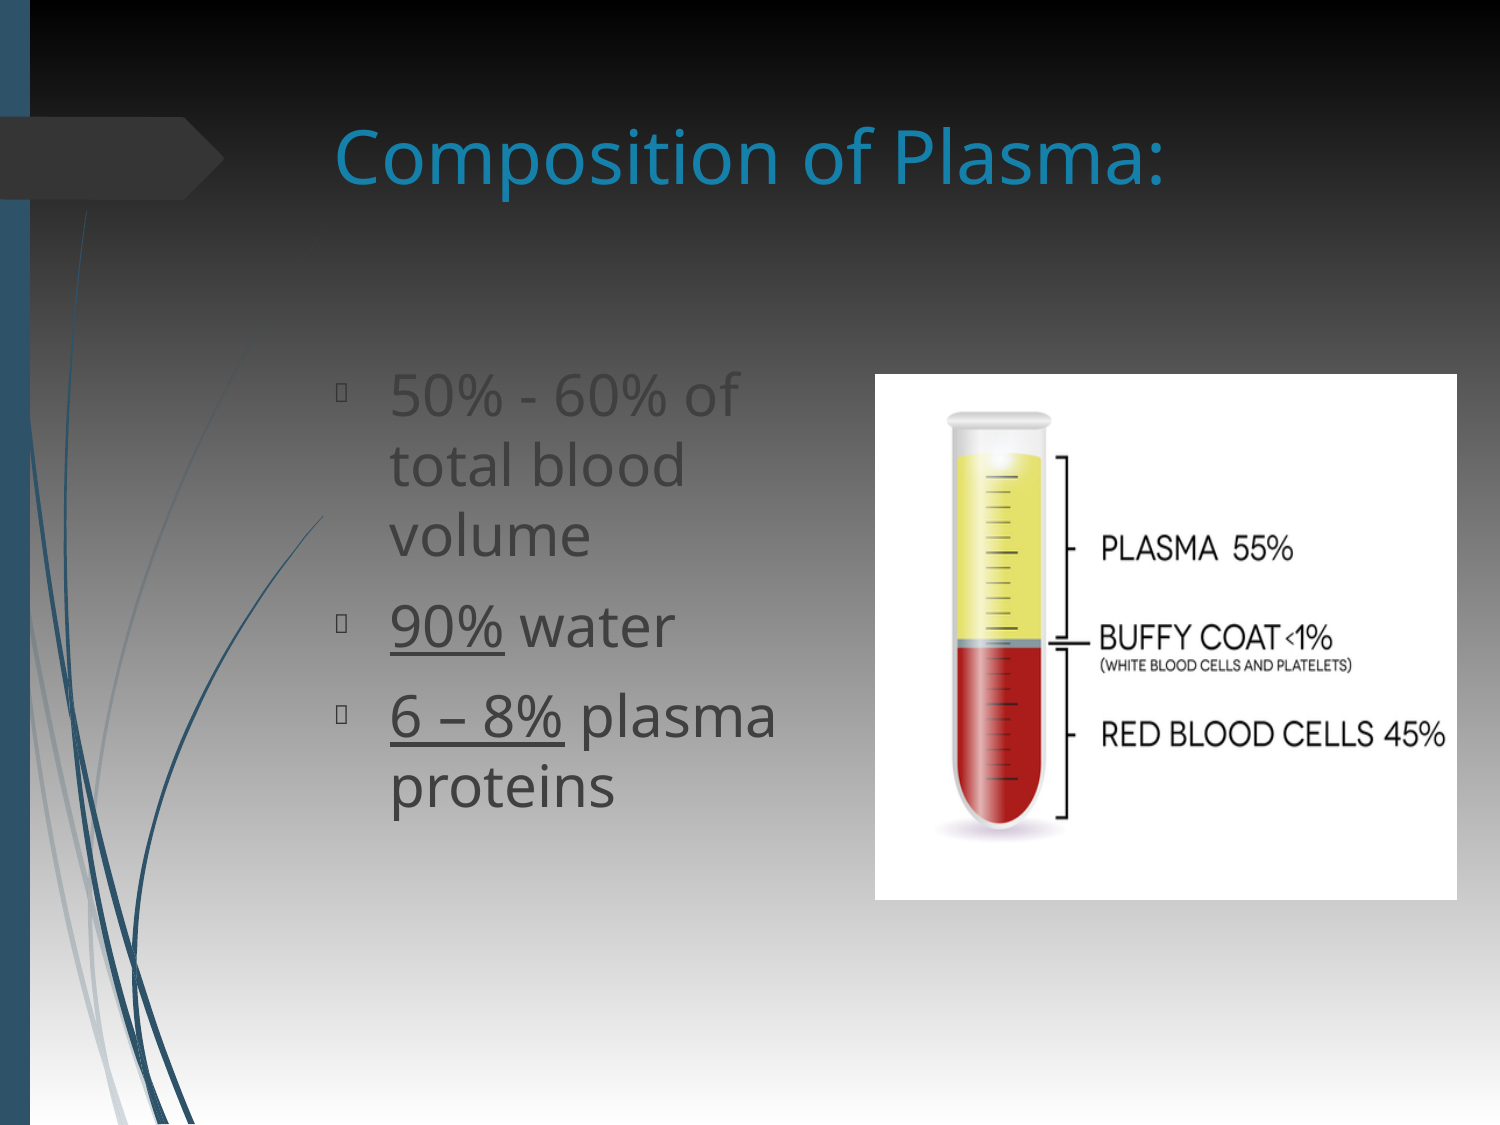

# Composition of Plasma:
50% - 60% of total blood volume
90% water
6 – 8% plasma proteins